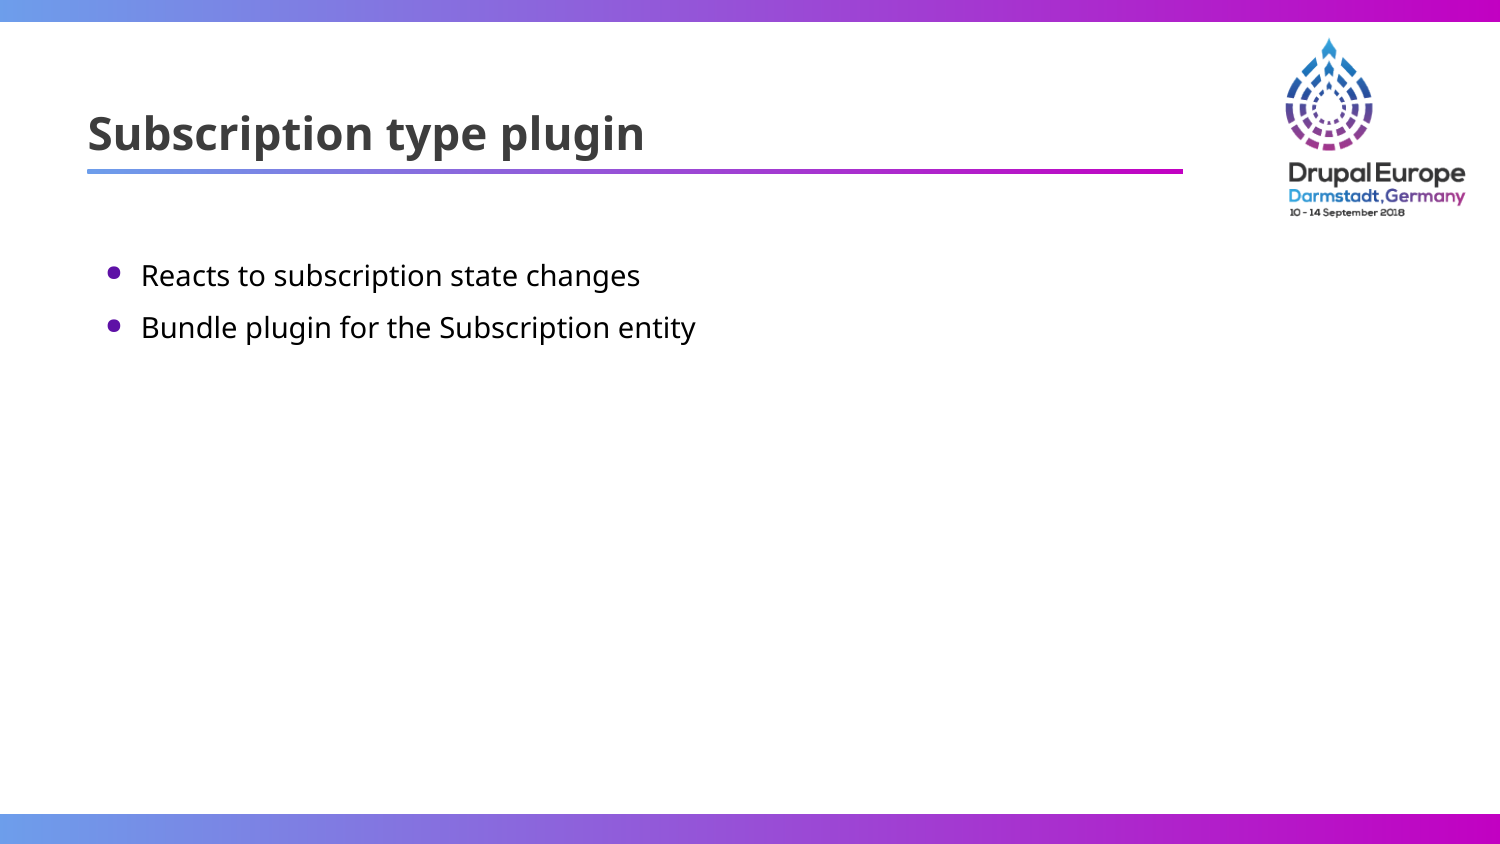

Subscription type plugin
Reacts to subscription state changes
Bundle plugin for the Subscription entity